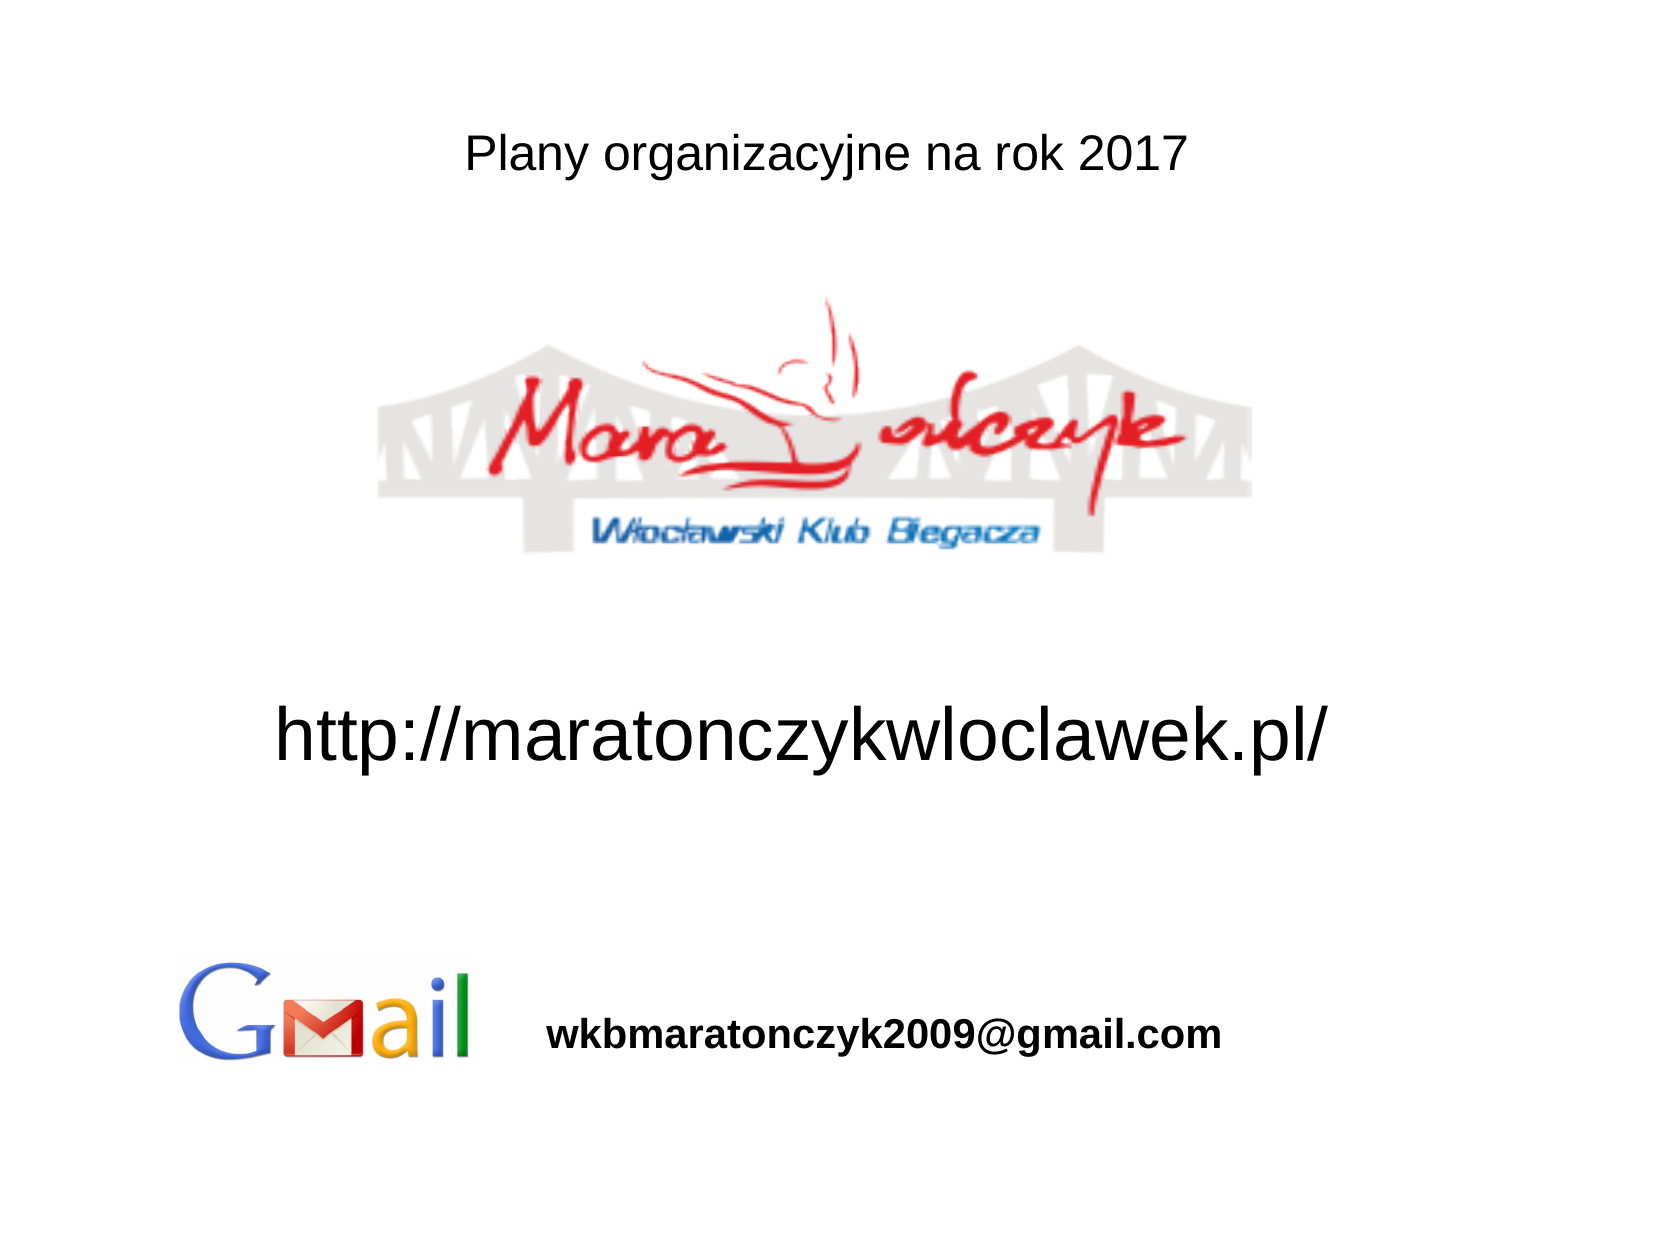

# Plany organizacyjne na rok 2017
http://maratonczykwloclawek.pl/
wkbmaratonczyk2009@gmail.com